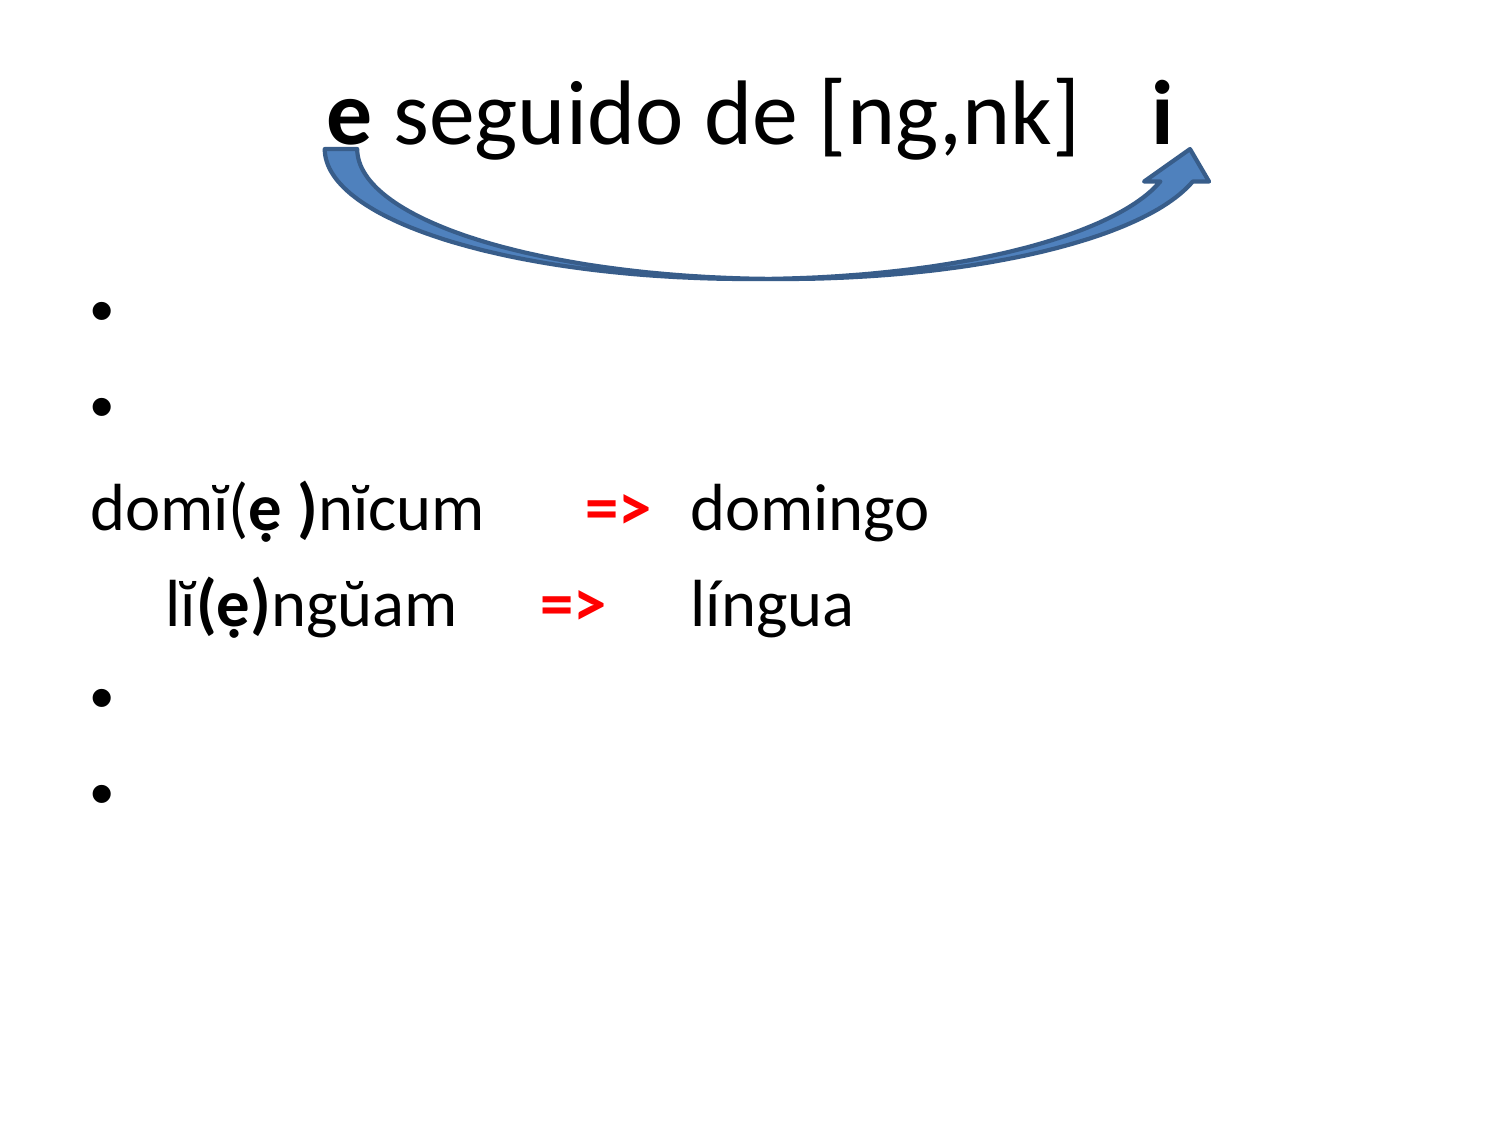

# ẹ seguido de [ng,nk] 	i
domĭ(ẹ )nĭcum	 => 	domingo
lĭ(ẹ)ngŭam		=> 	língua